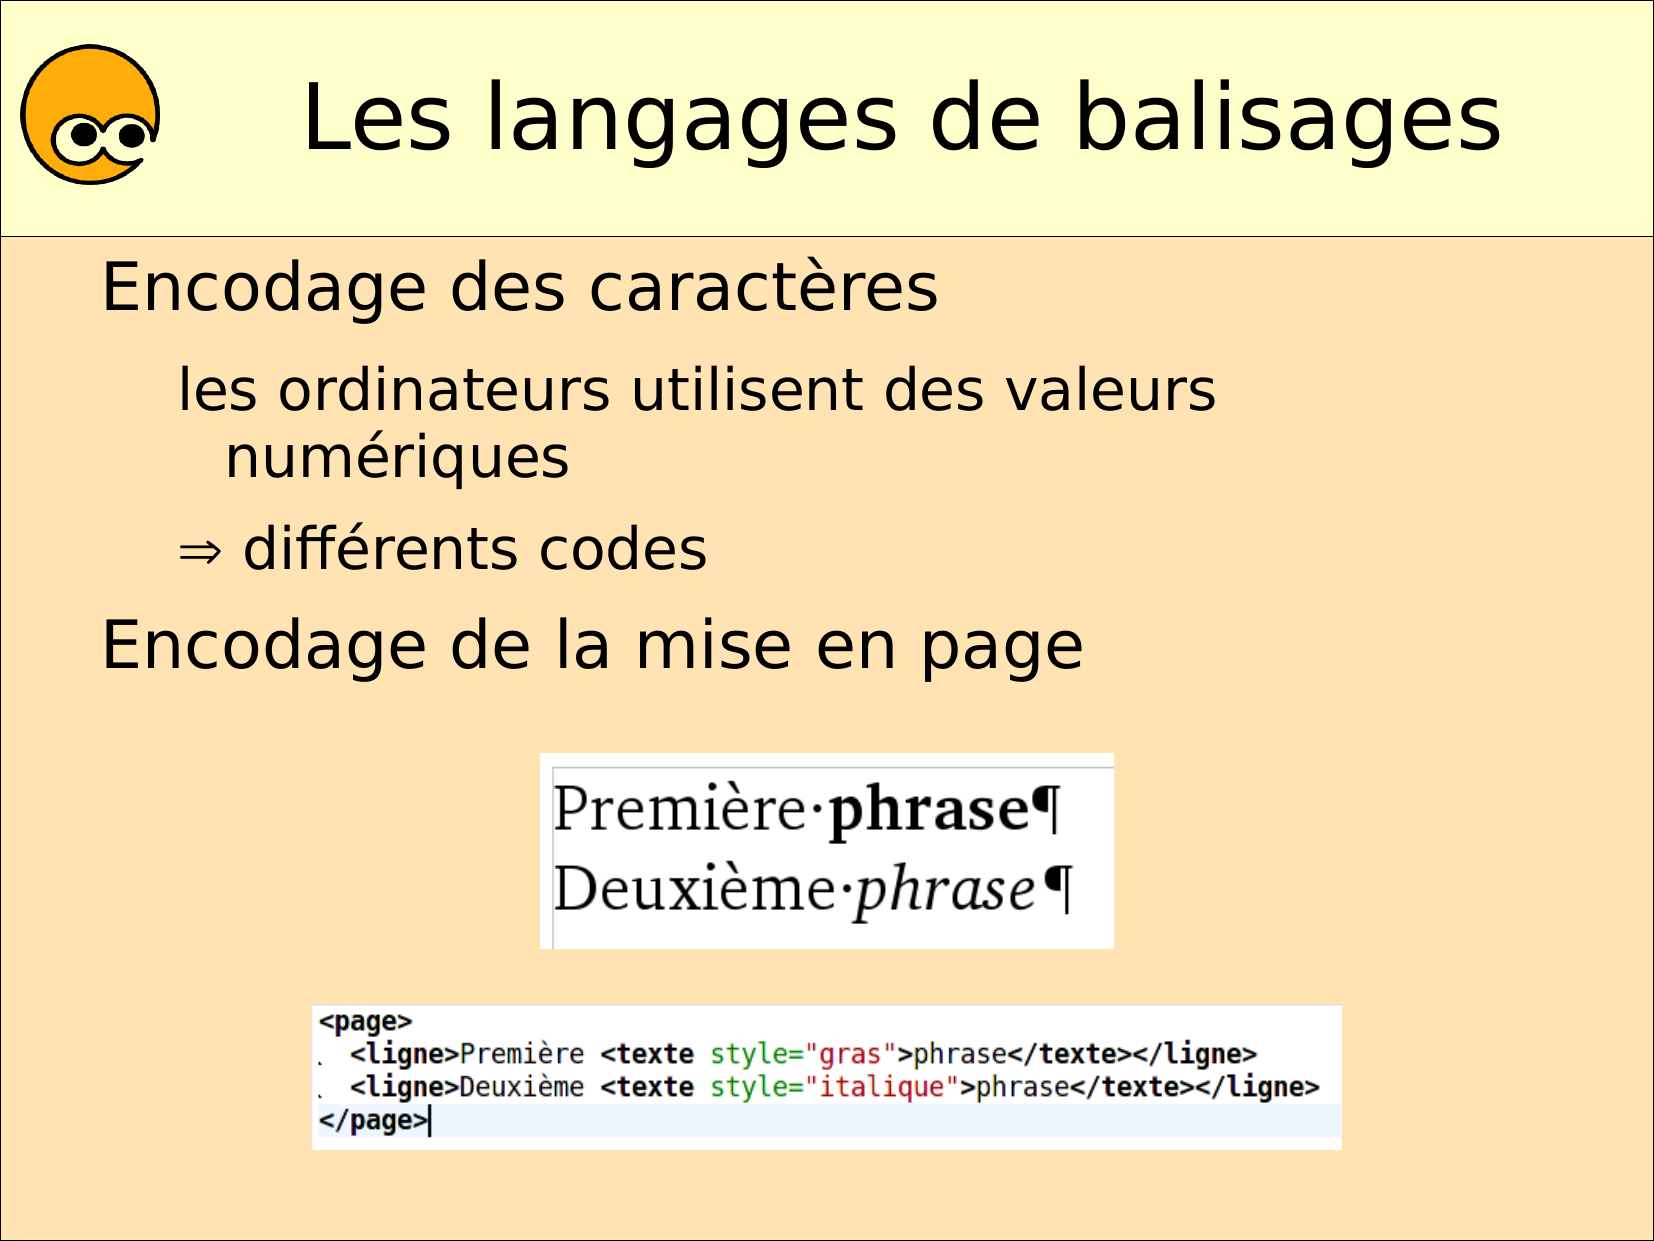

# Les langages de balisages
Encodage des caractères
les ordinateurs utilisent des valeurs numériques
⇒ différents codes
Encodage de la mise en page